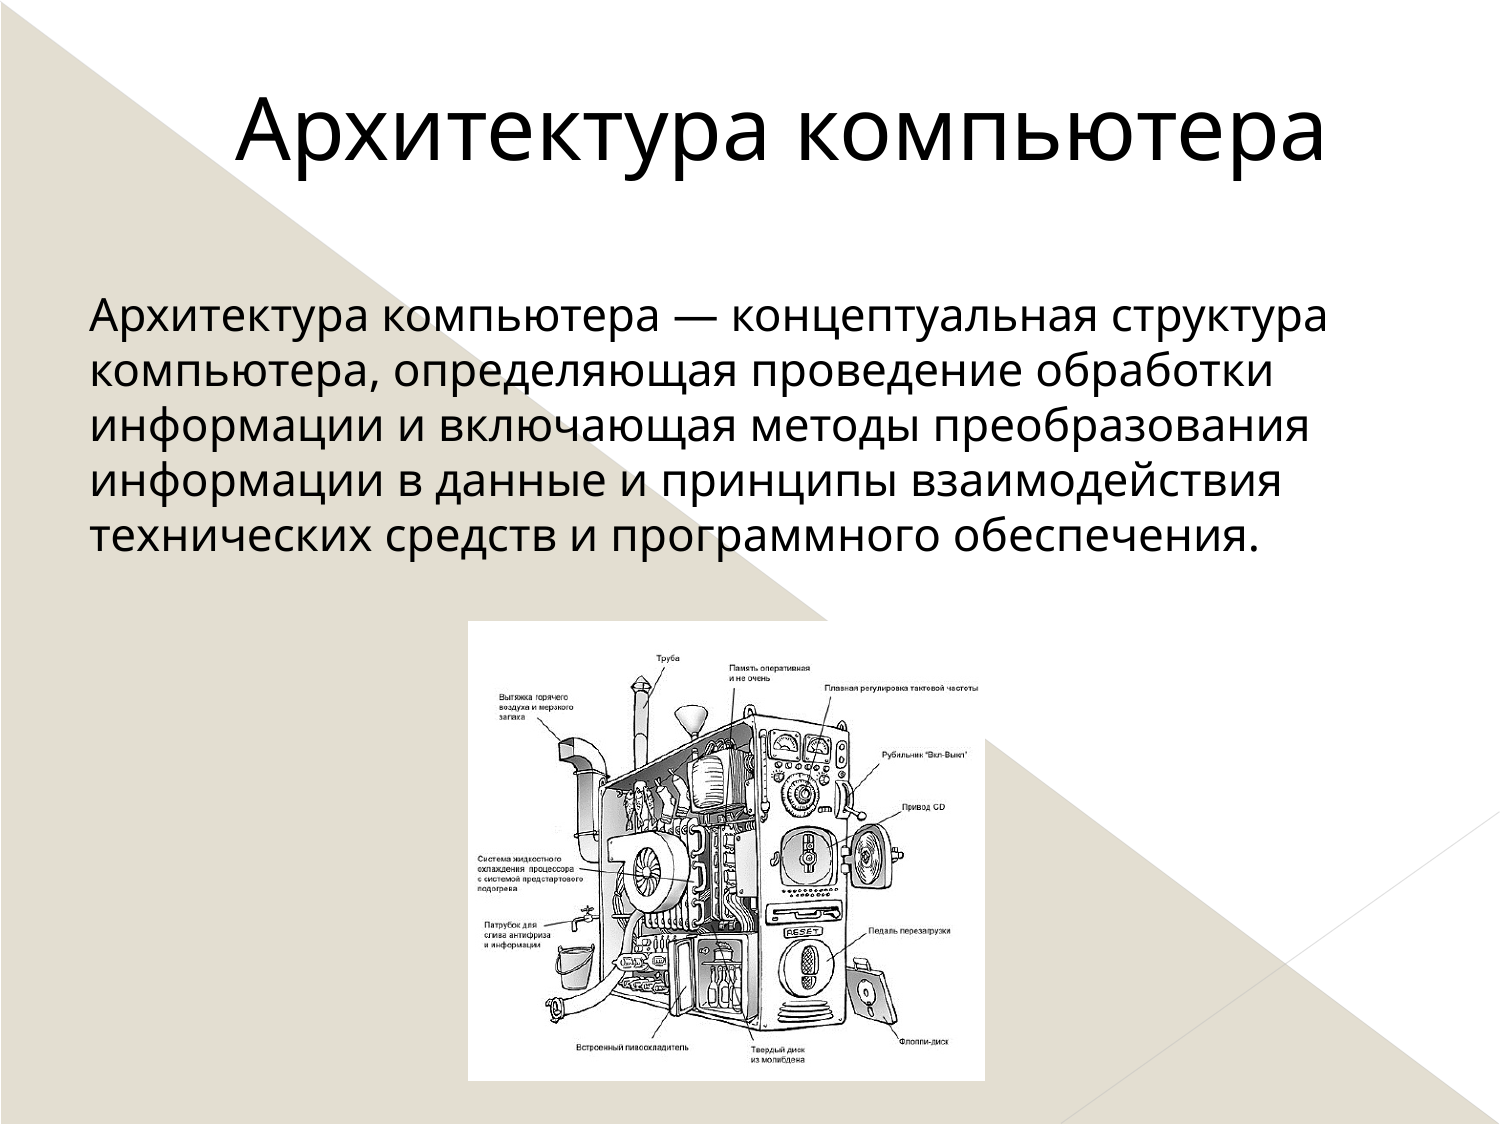

# Архитектура компьютера
Архитектура компьютера — концептуальная структура компьютера, определяющая проведение обработки информации и включающая методы преобразования информации в данные и принципы взаимодействия технических средств и программного обеспечения.